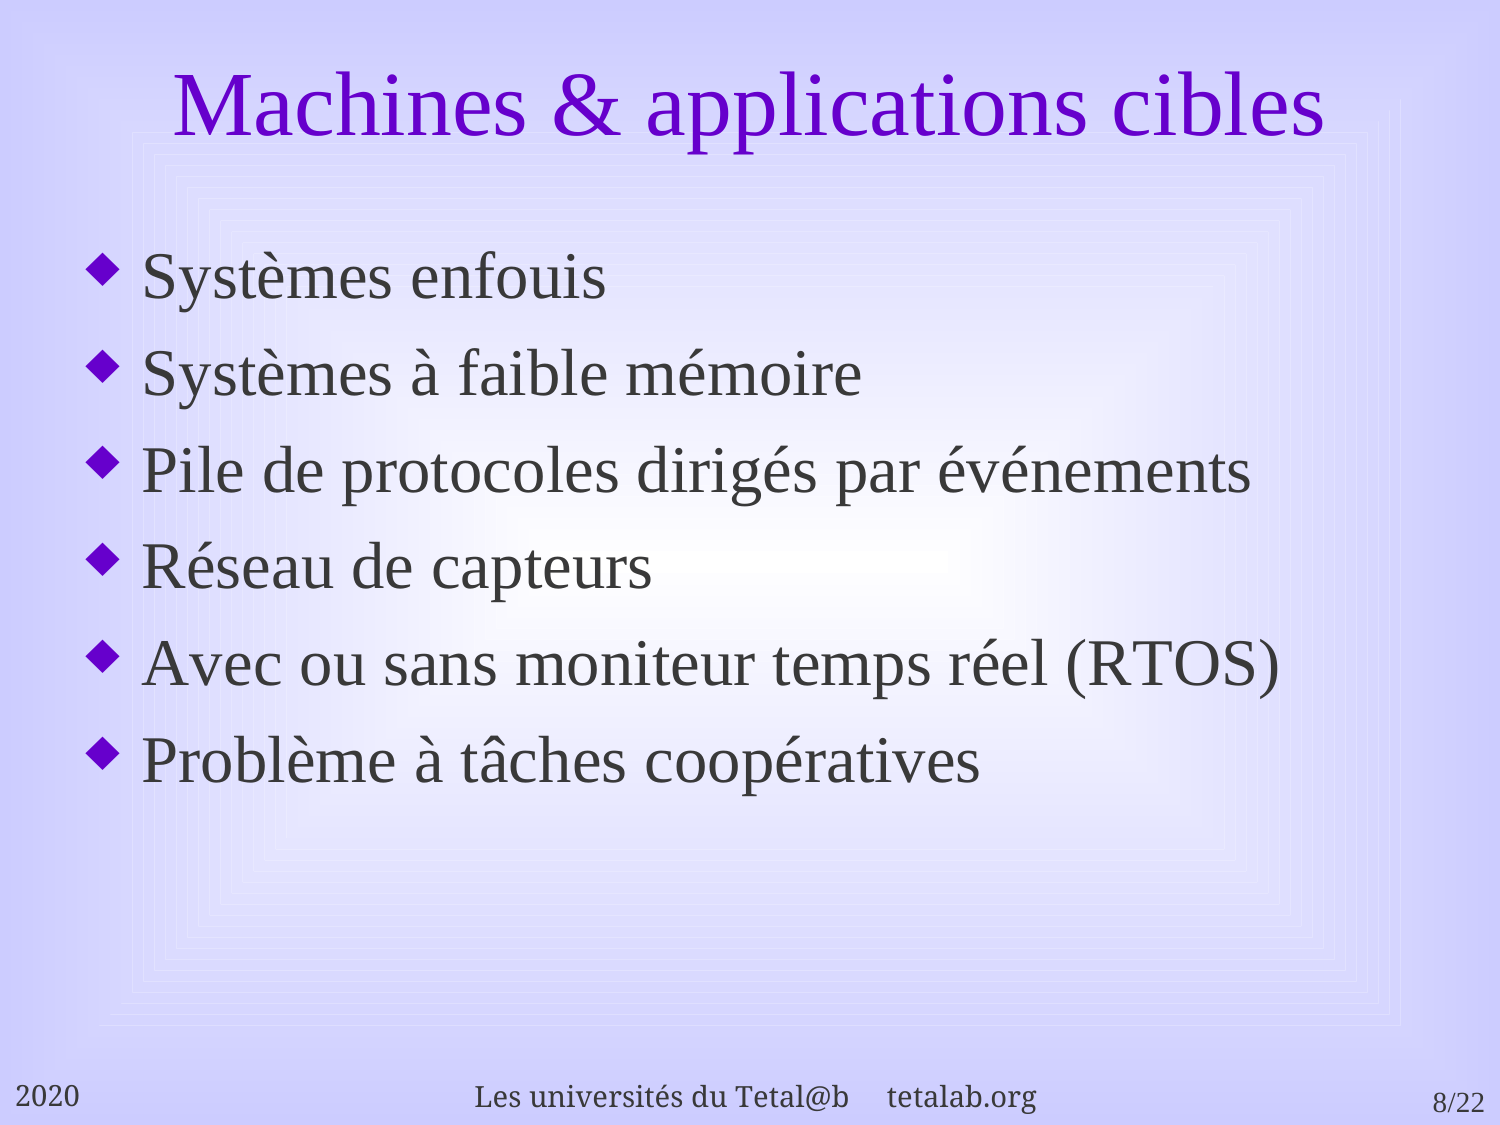

# Machines & applications cibles
Systèmes enfouis
Systèmes à faible mémoire
Pile de protocoles dirigés par événements
Réseau de capteurs
Avec ou sans moniteur temps réel (RTOS)
Problème à tâches coopératives
2020
Les universités du Tetal@b tetalab.org
8